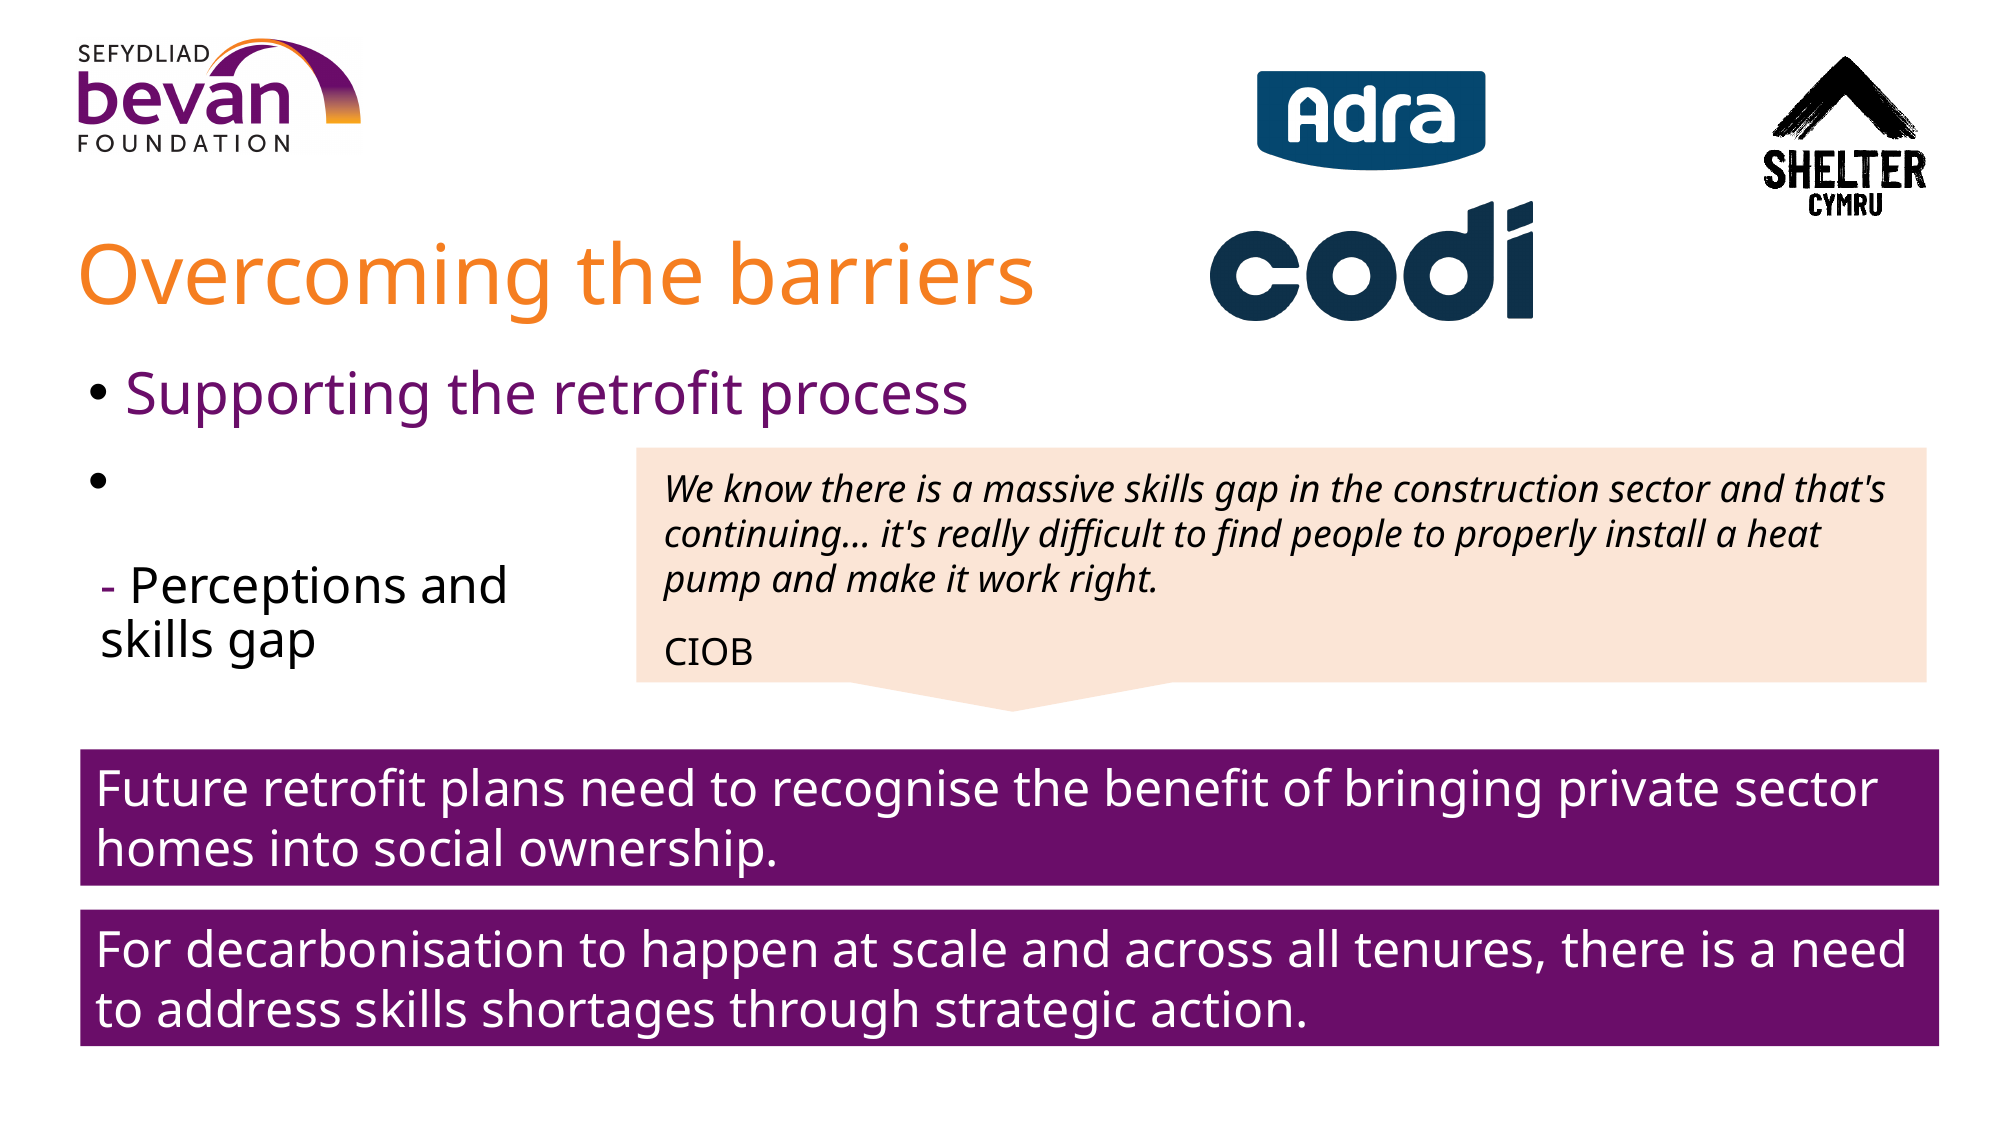

# Overcoming the barriers
Supporting the retrofit process
We know there is a massive skills gap in the construction sector and that's continuing… it's really difficult to find people to properly install a heat pump and make it work right.
CIOB
- Perceptions and
skills gap
Future retrofit plans need to recognise the benefit of bringing private sector homes into social ownership.
For decarbonisation to happen at scale and across all tenures, there is a need to address skills shortages through strategic action.